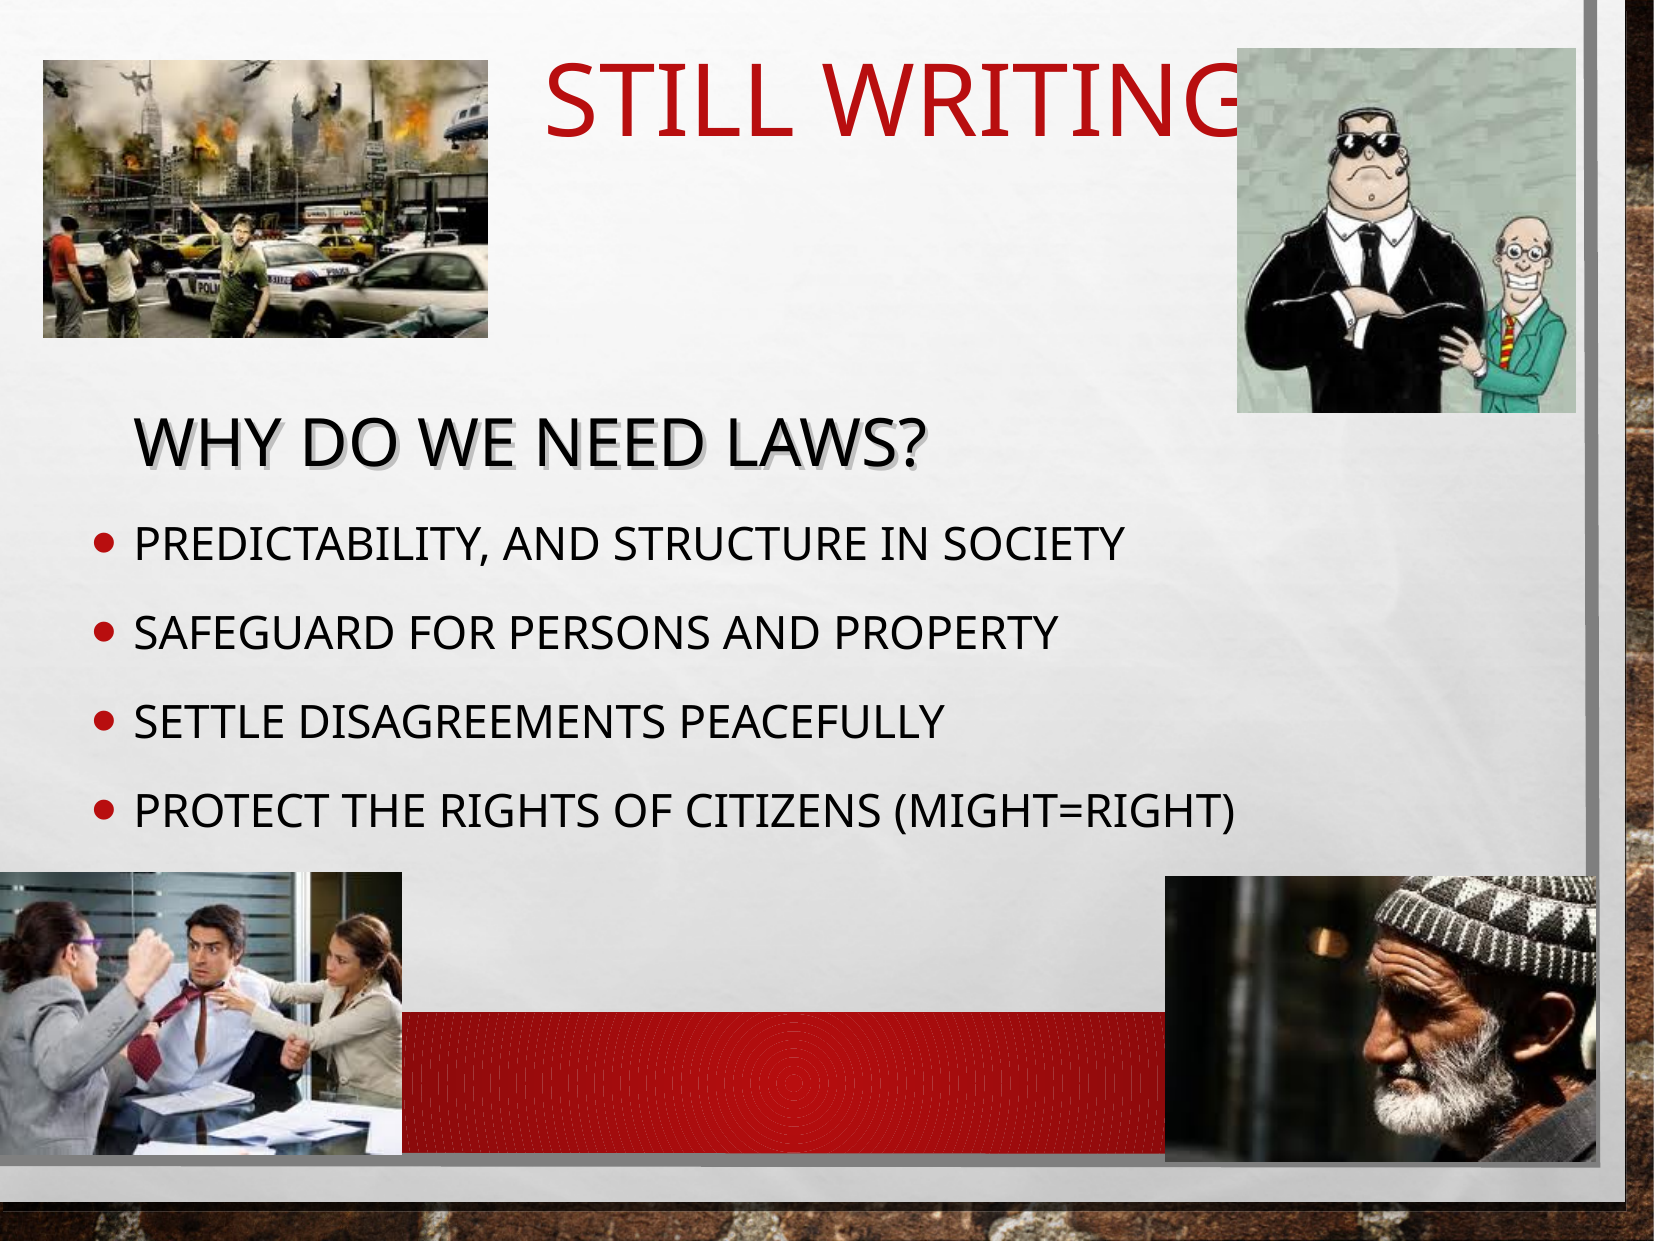

# Still Writing!
Why do we need laws?
Predictability, and structure in society
Safeguard for persons and property
Settle disagreements peacefully
Protect the rights of citizens (might=right)